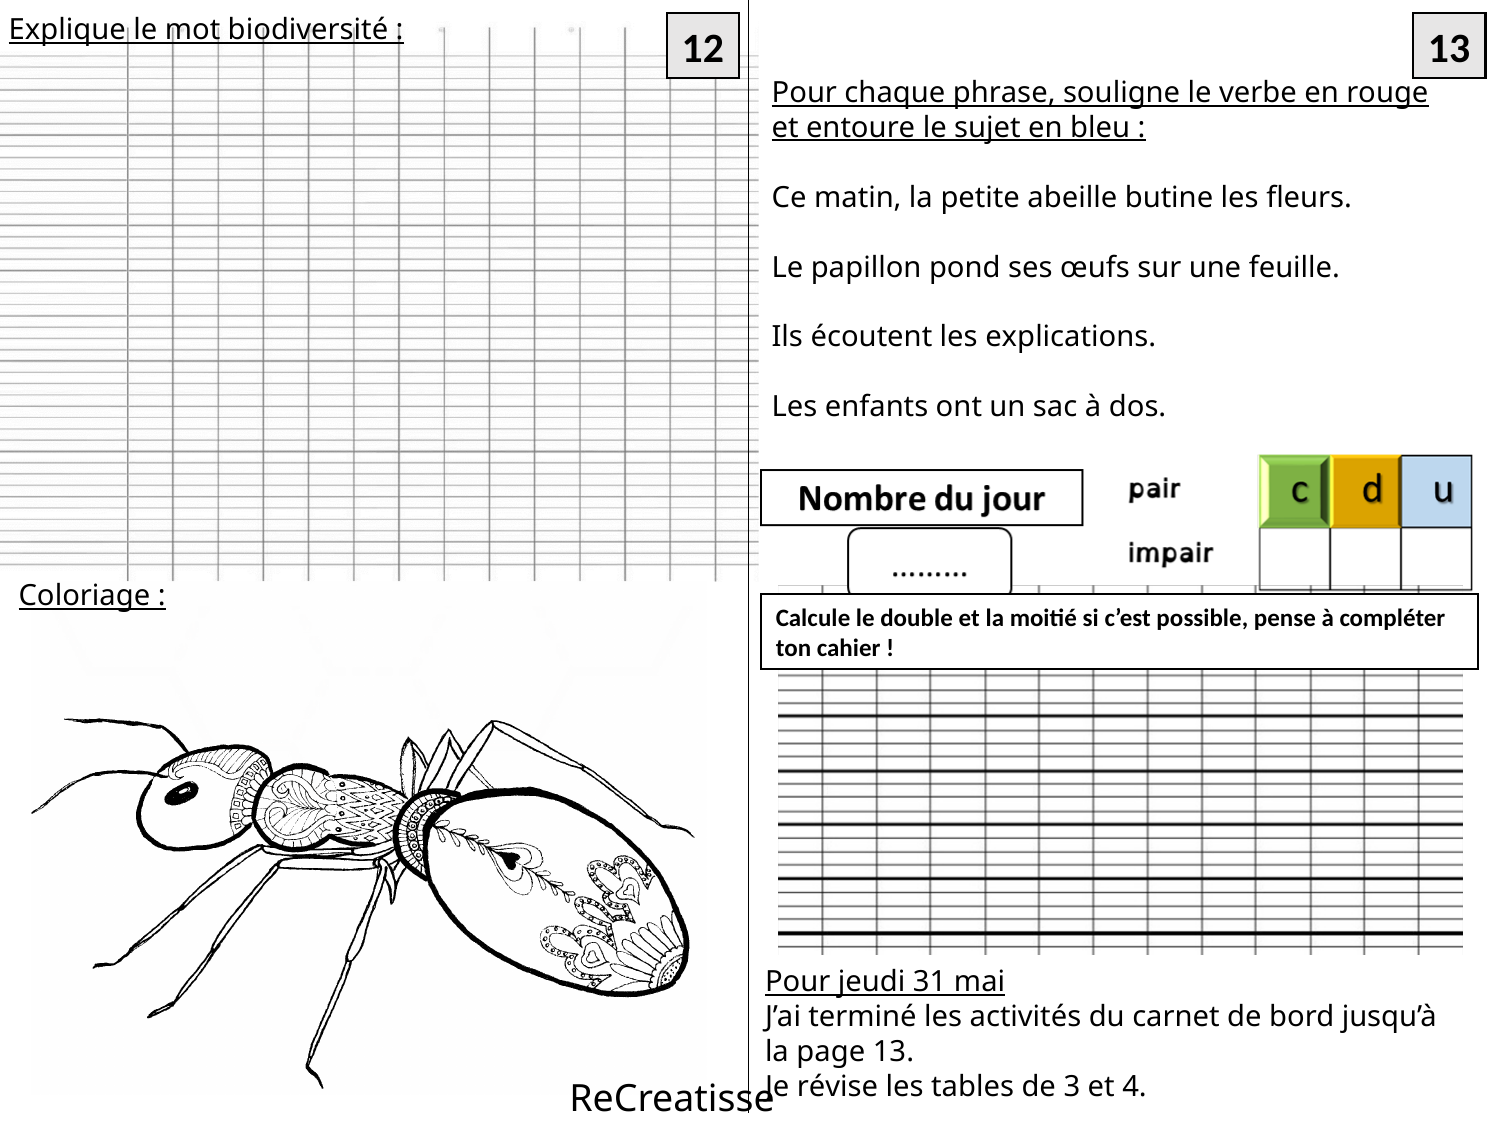

Explique le mot biodiversité :
12
13
Pour chaque phrase, souligne le verbe en rouge
et entoure le sujet en bleu :
Ce matin, la petite abeille butine les fleurs.
Le papillon pond ses œufs sur une feuille.
Ils écoutent les explications.
Les enfants ont un sac à dos.
Coloriage :
Calcule le double et la moitié si c’est possible, pense à compléter ton cahier !
Pour jeudi 31 mai
J’ai terminé les activités du carnet de bord jusqu’à
la page 13.
Je révise les tables de 3 et 4.
ReCreatisse